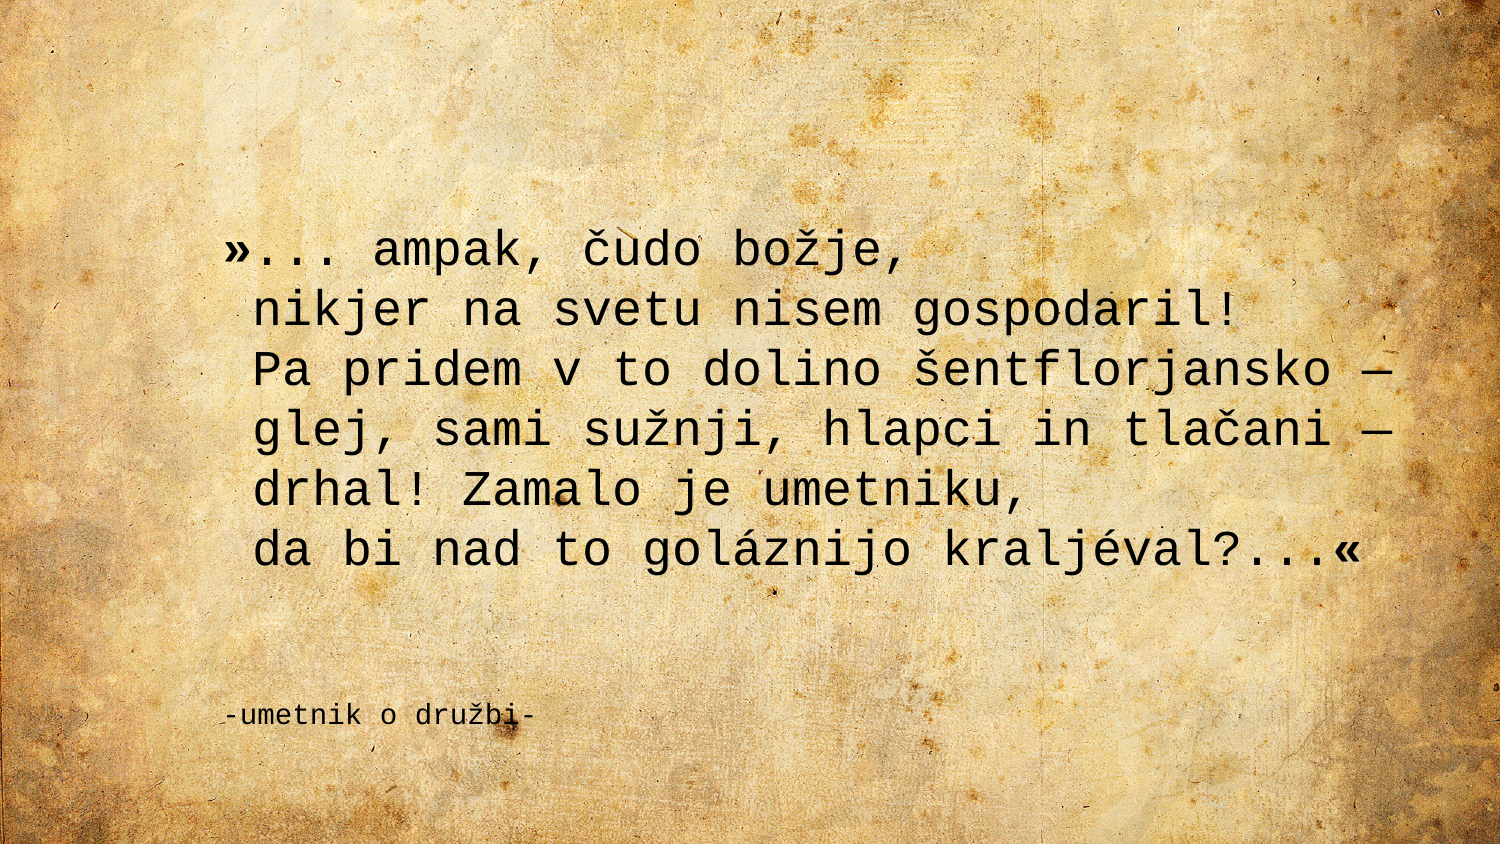

# »... ampak, čudo božje, nikjer na svetu nisem gospodaril! Pa pridem v to dolino šentflorjansko — glej, sami sužnji, hlapci in tlačani — drhal! Zamalo je umetniku, da bi nad to goláznijo kraljéval?...« -umetnik o družbi-